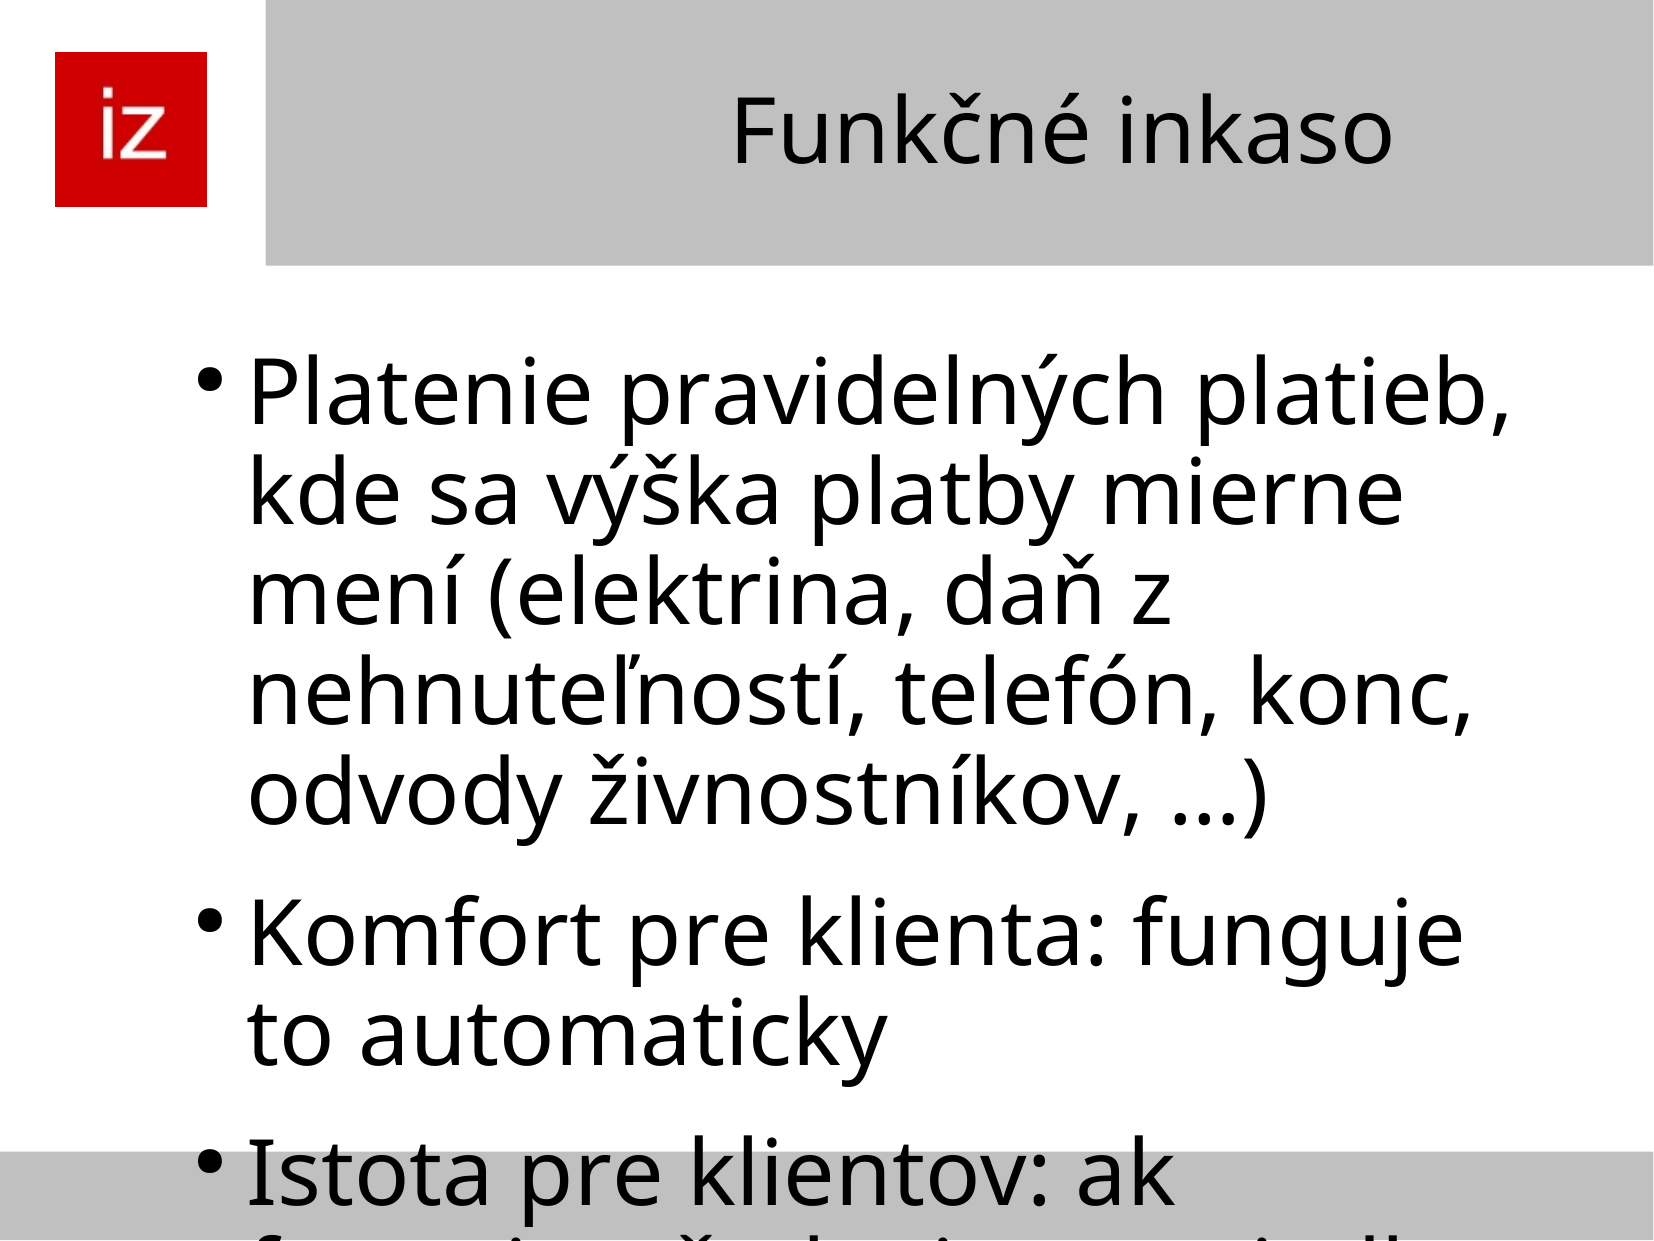

# Funkčné inkaso
Platenie pravidelných platieb, kde sa výška platby mierne mení (elektrina, daň z nehnuteľností, telefón, konc, odvody živnostníkov, …)
Komfort pre klienta: funguje to automaticky
Istota pre klientov: ak funguje, všetko je v poriadku